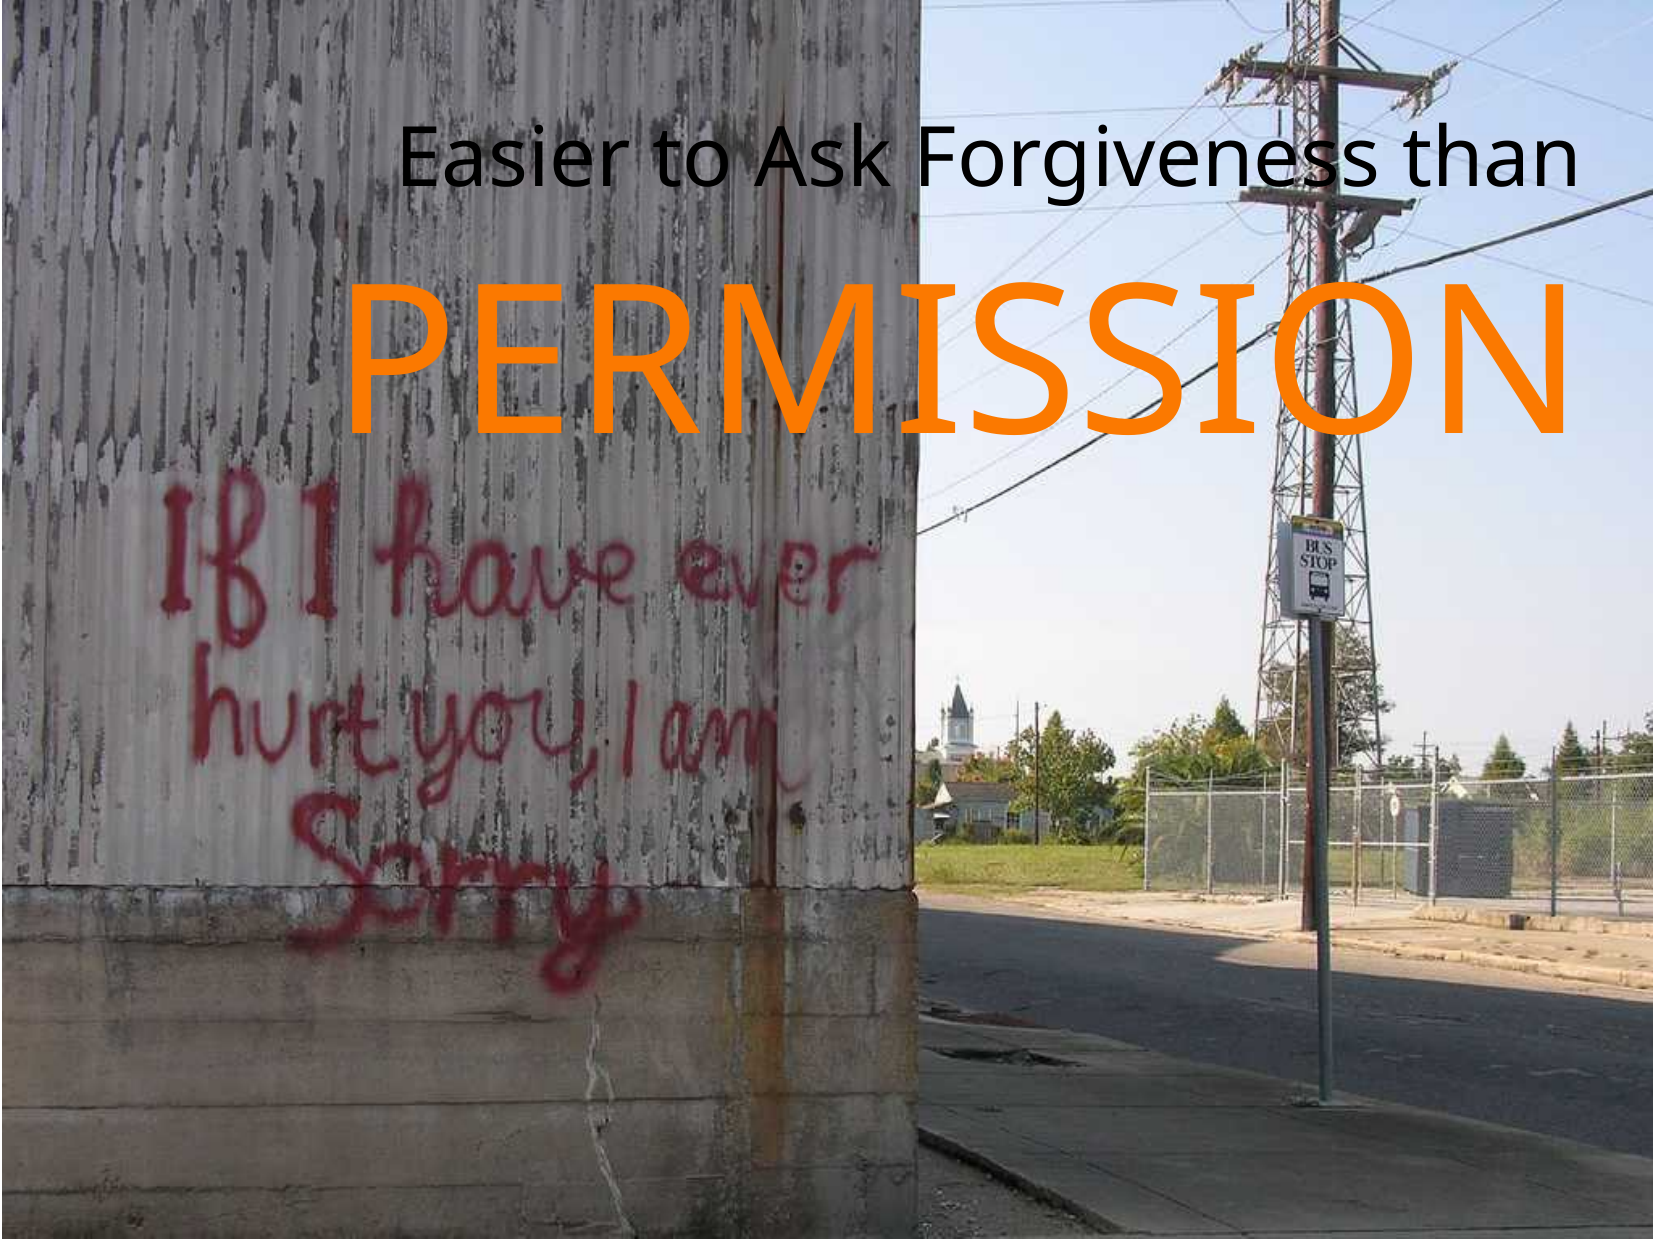

# Easier to Ask Forgiveness than PERMISSION